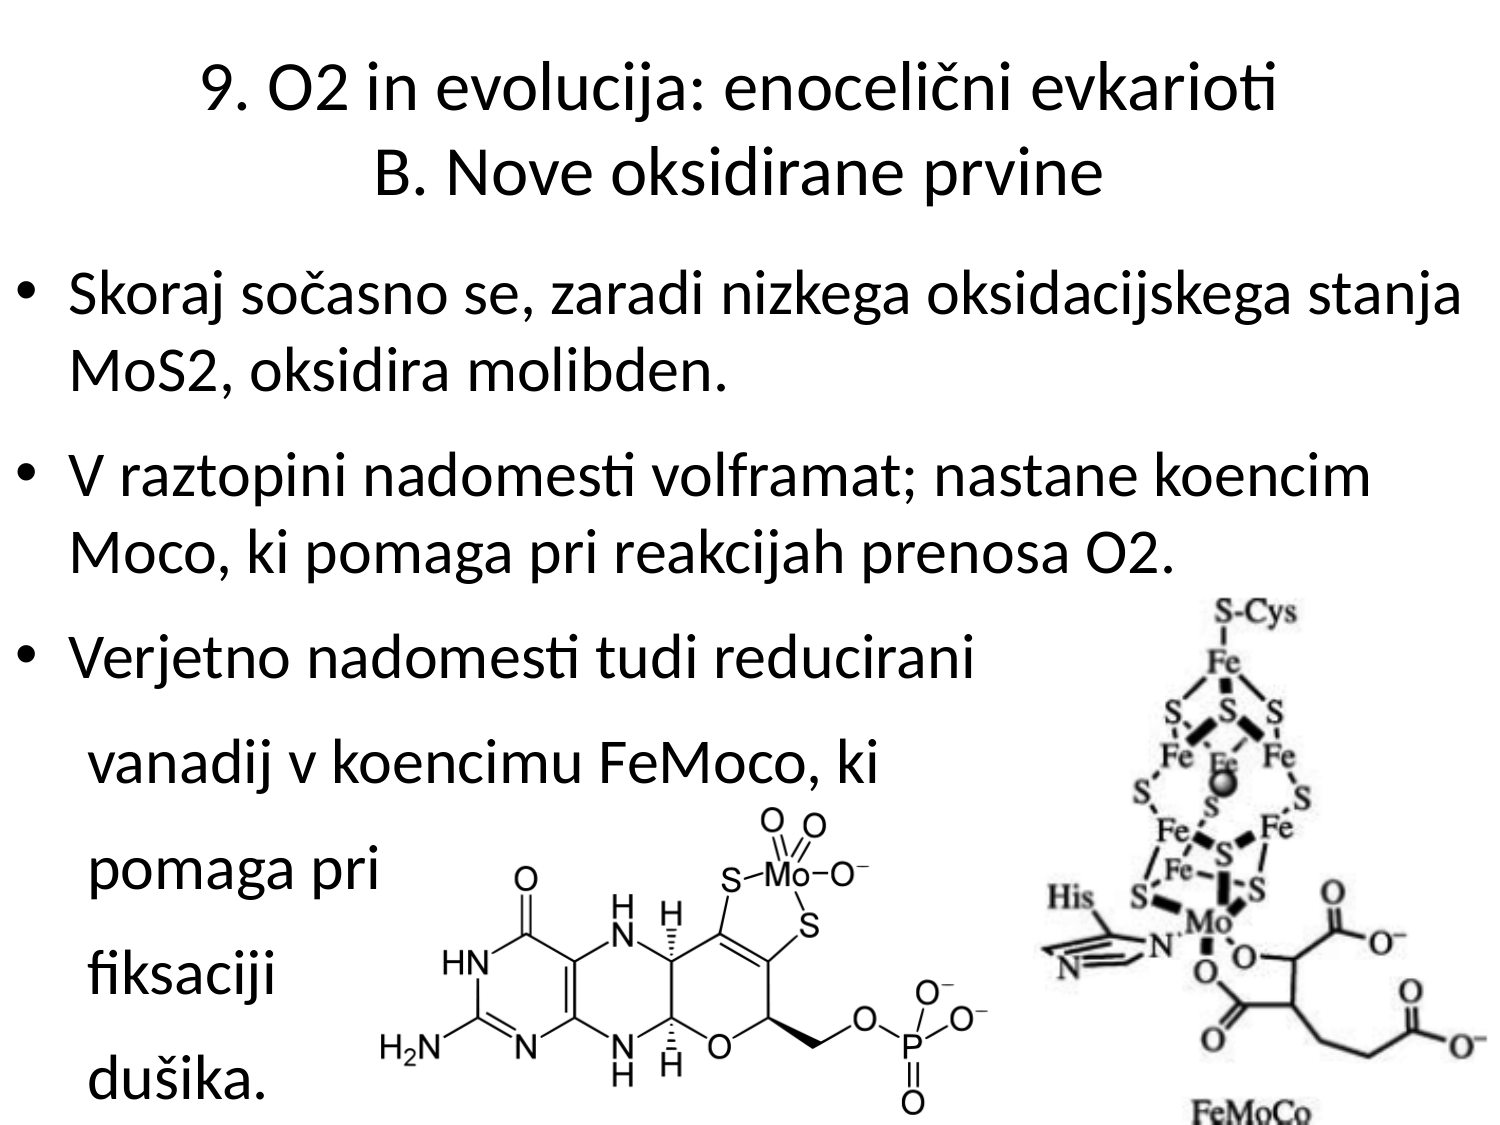

# 9. O2 in evolucija: enocelični evkarioti B. Nove oksidirane prvine
Skoraj sočasno se, zaradi nizkega oksidacijskega stanja MoS2, oksidira molibden.
V raztopini nadomesti volframat; nastane koencim Moco, ki pomaga pri reakcijah prenosa O2.
Verjetno nadomesti tudi reducirani
	vanadij v koencimu FeMoco, ki
	pomaga pri
	fiksaciji
	dušika.